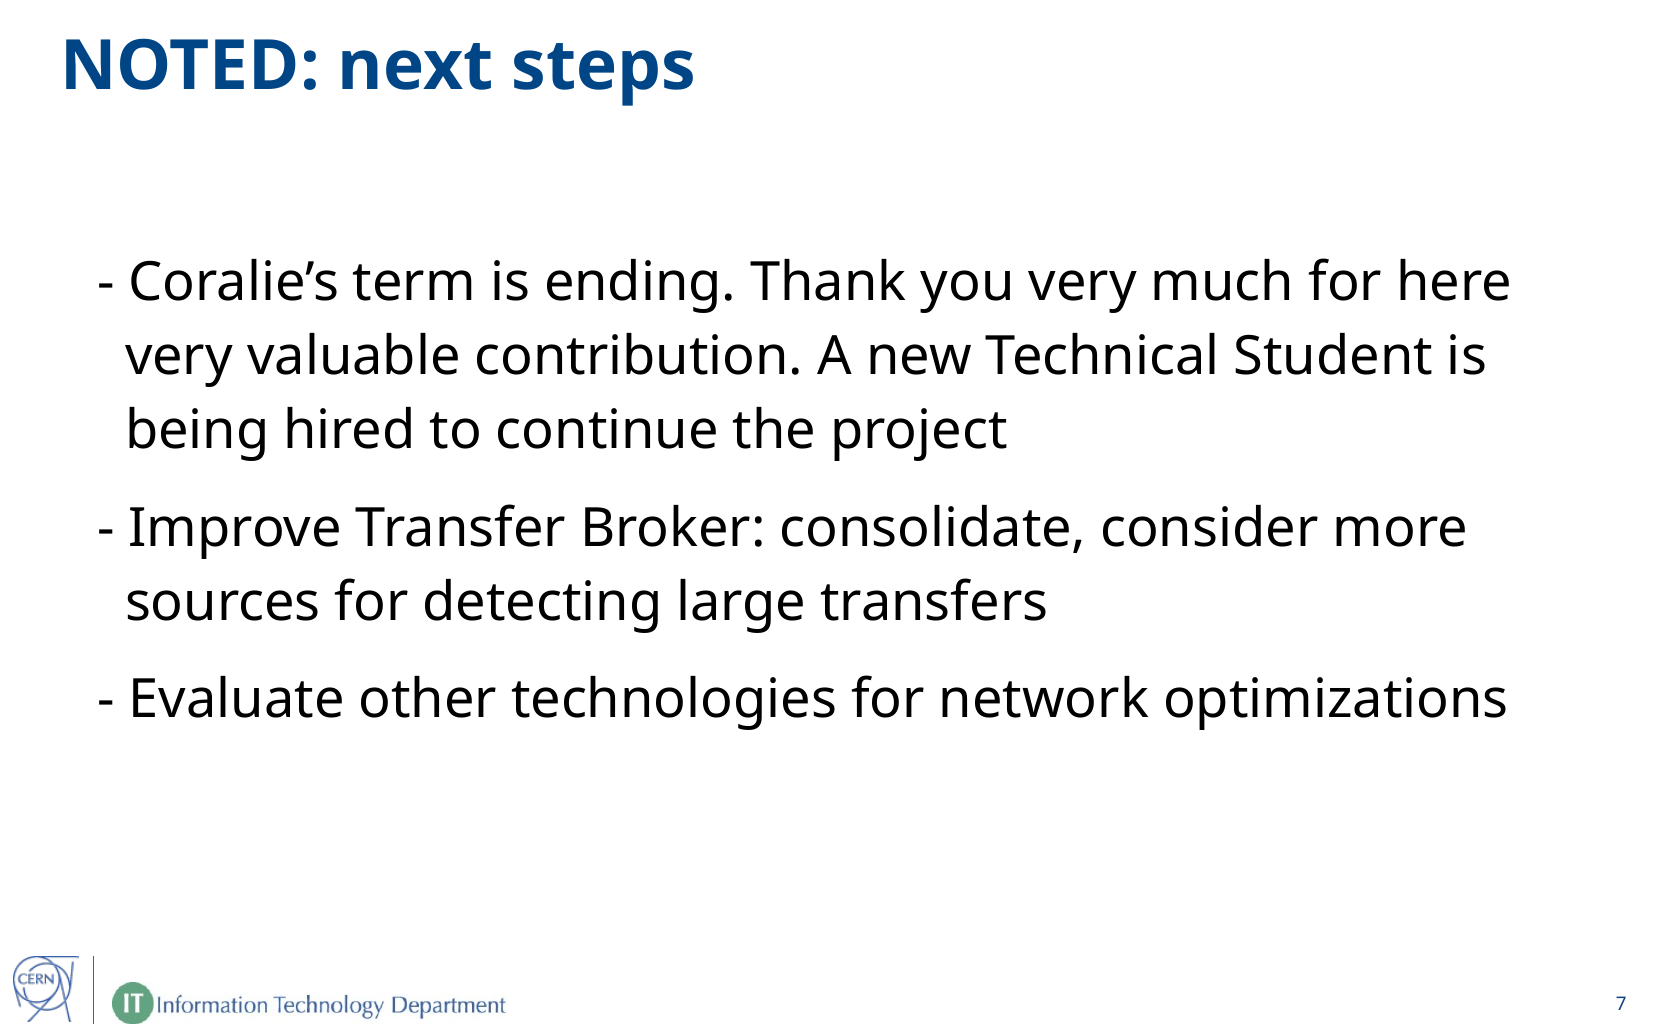

# NOTED: next steps
- Coralie’s term is ending. Thank you very much for here very valuable contribution. A new Technical Student is being hired to continue the project
- Improve Transfer Broker: consolidate, consider more sources for detecting large transfers
- Evaluate other technologies for network optimizations